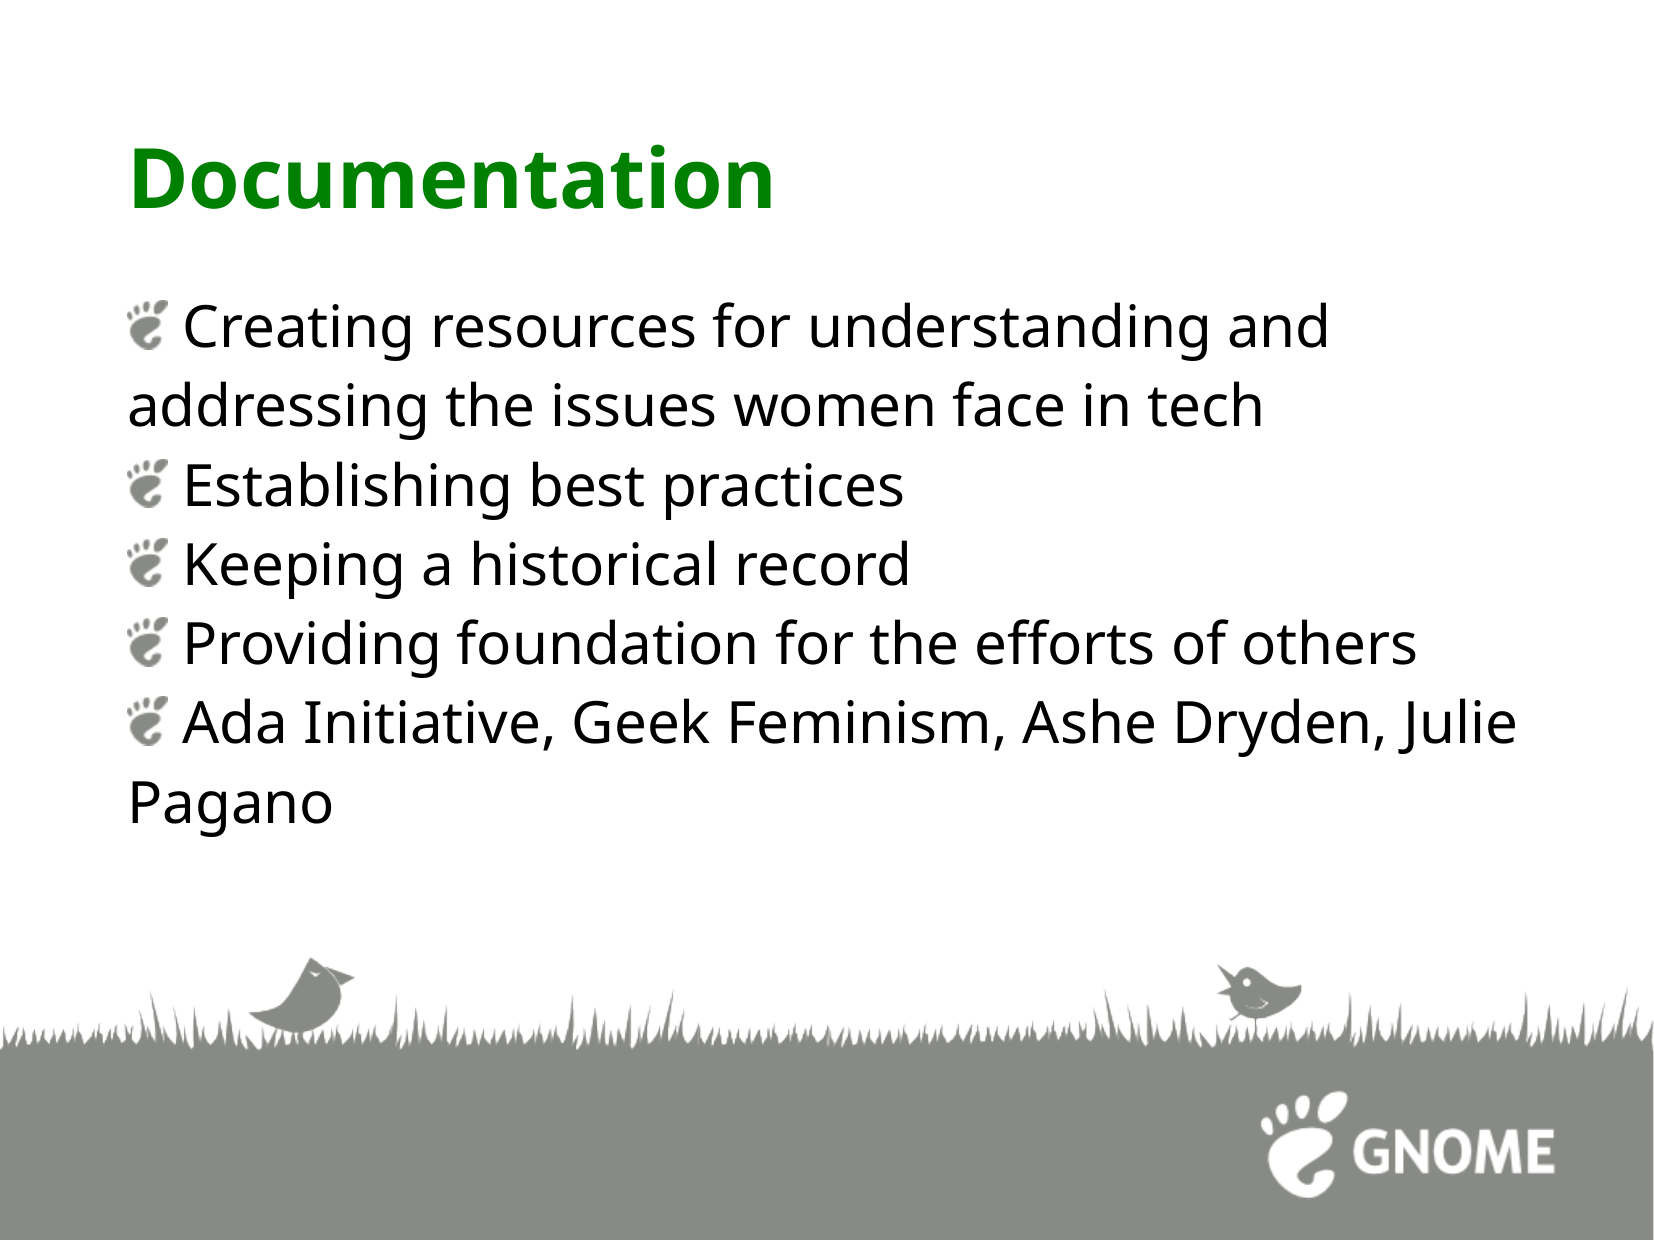

Documentation
 Creating resources for understanding and addressing the issues women face in tech
 Establishing best practices
 Keeping a historical record
 Providing foundation for the efforts of others
 Ada Initiative, Geek Feminism, Ashe Dryden, Julie Pagano